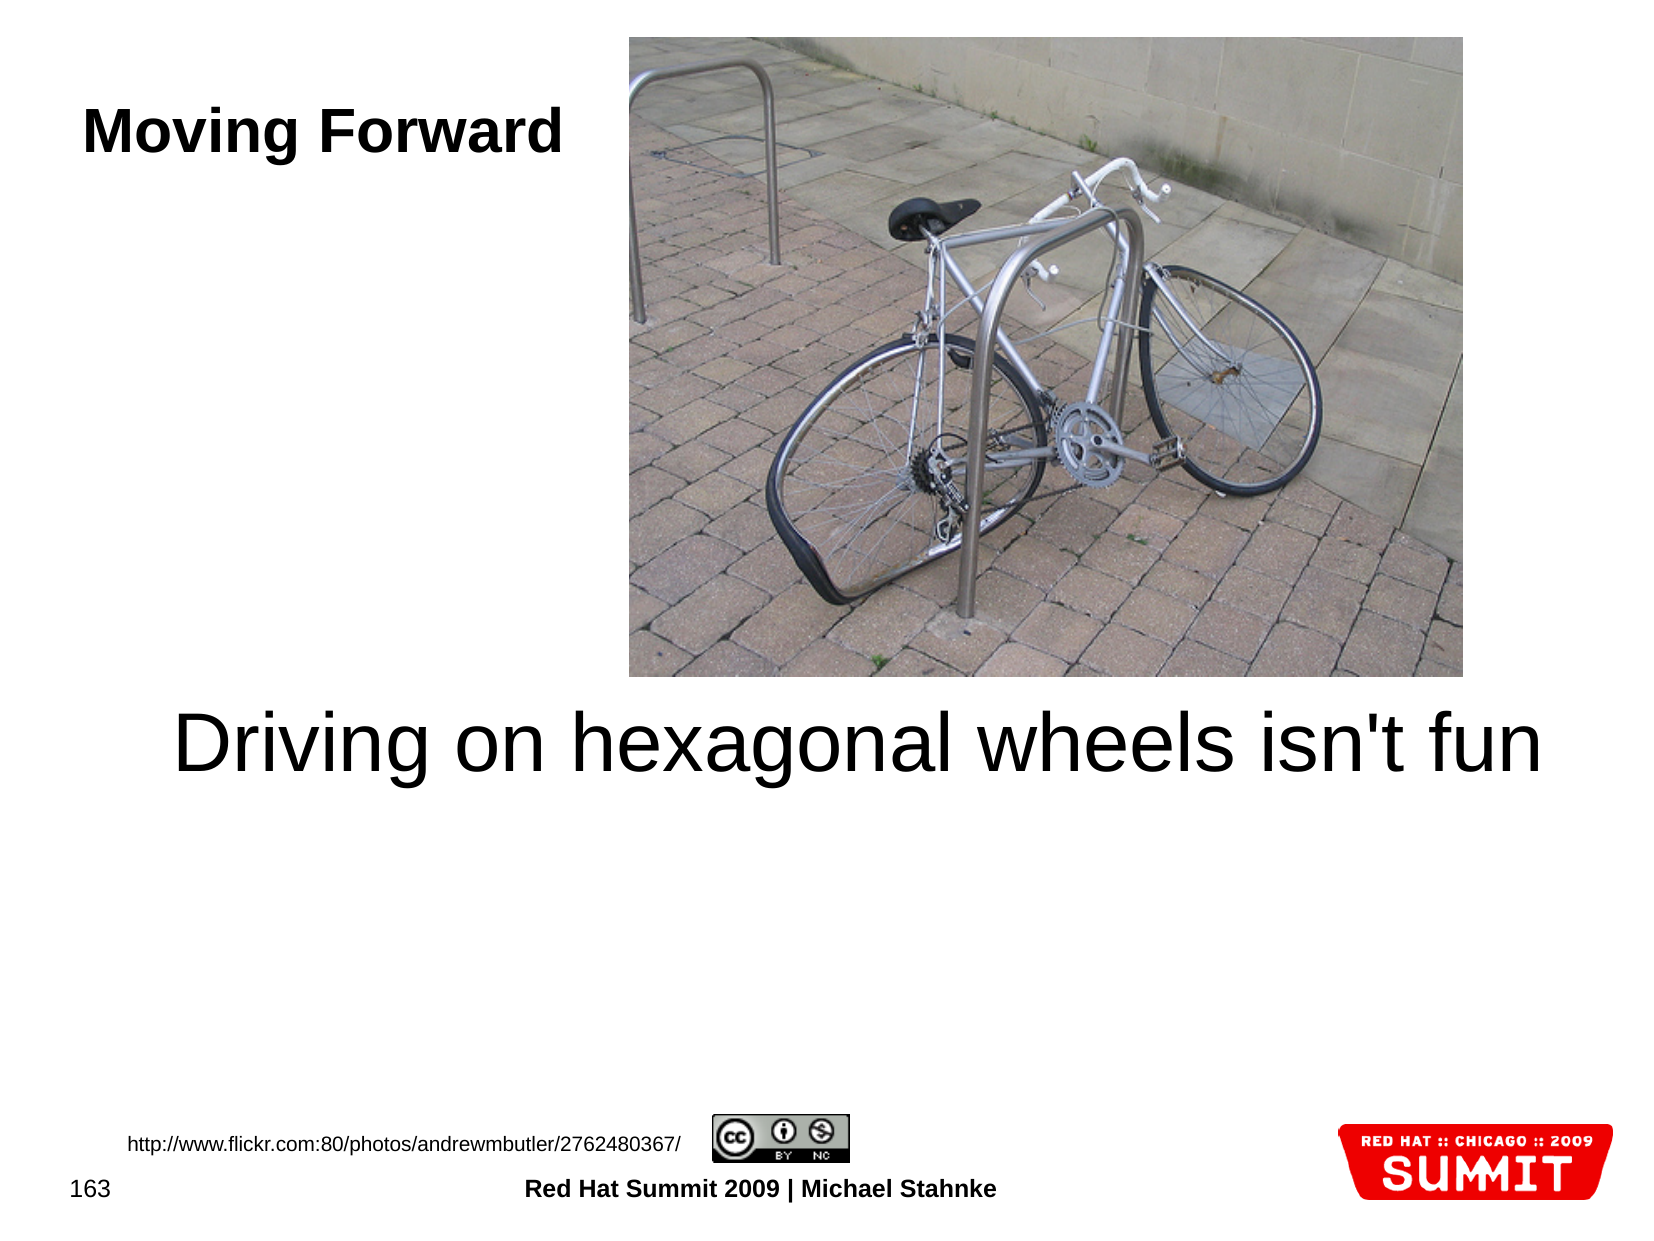

# Moving Forward
Driving on hexagonal wheels isn't fun
http://www.flickr.com:80/photos/andrewmbutler/2762480367/